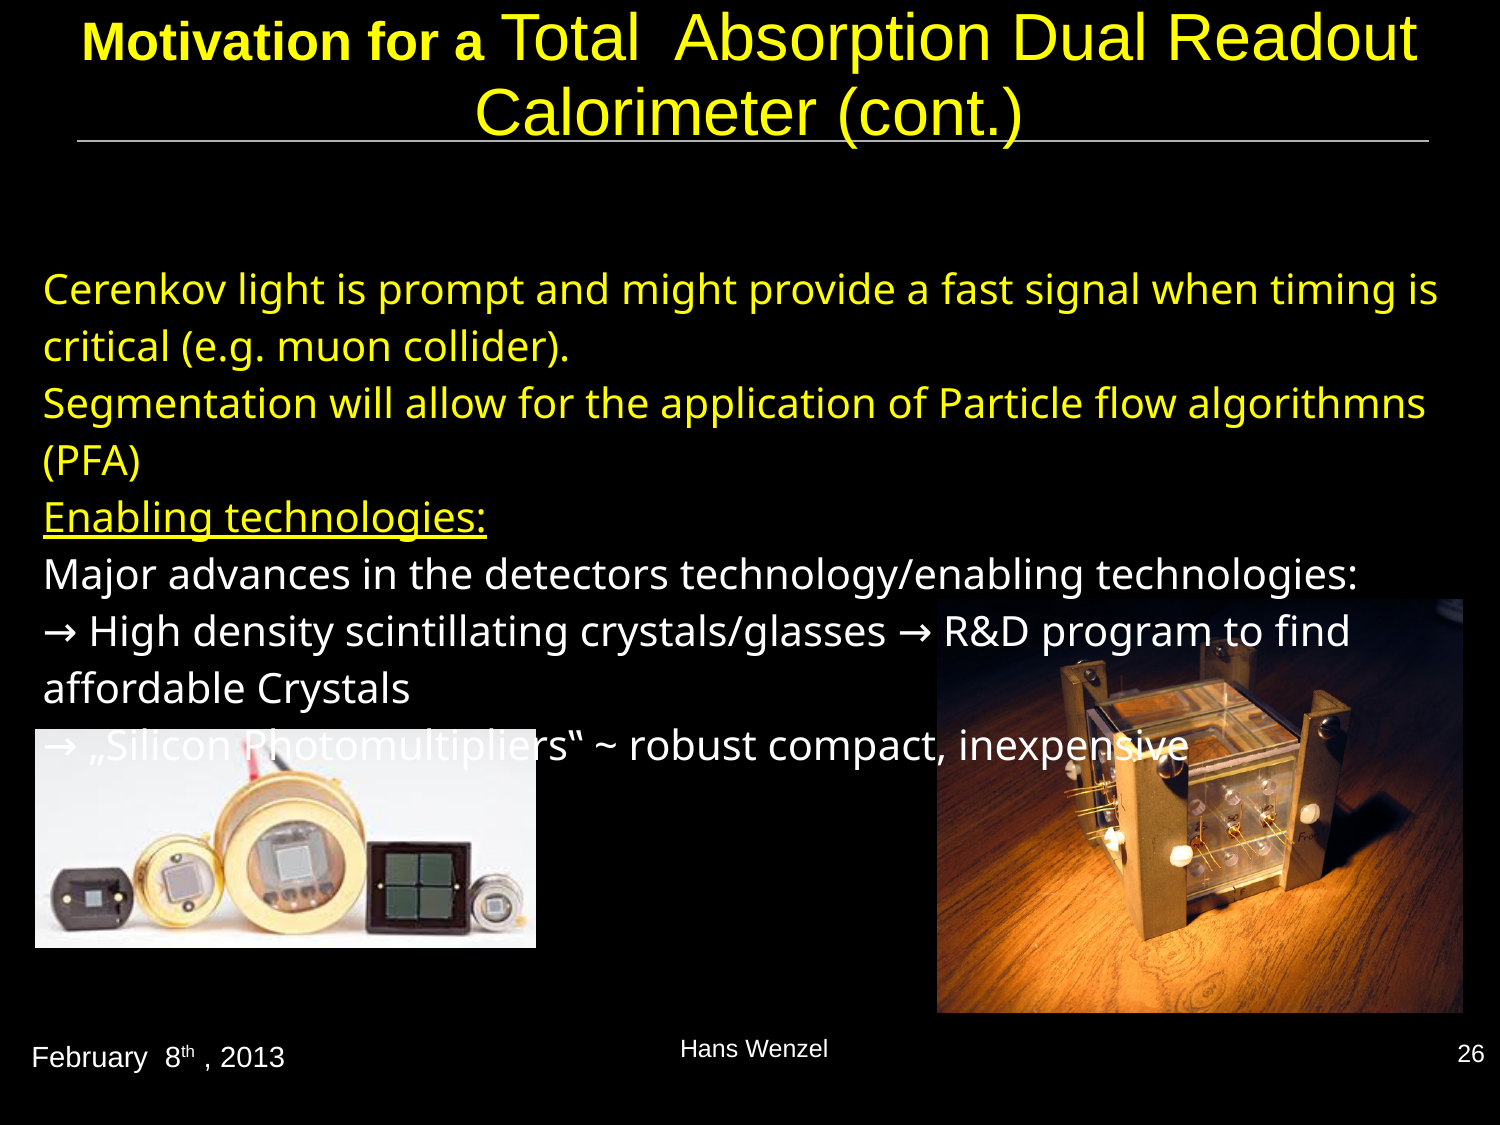

# Motivation for a Total Absorption Dual Readout Calorimeter (cont.)
Cerenkov light is prompt and might provide a fast signal when timing is critical (e.g. muon collider).
Segmentation will allow for the application of Particle flow algorithmns (PFA)
Enabling technologies:
Major advances in the detectors technology/enabling technologies:
→ High density scintillating crystals/glasses → R&D program to find affordable Crystals
→ „Silicon Photomultipliers‟ ~ robust compact, inexpensive